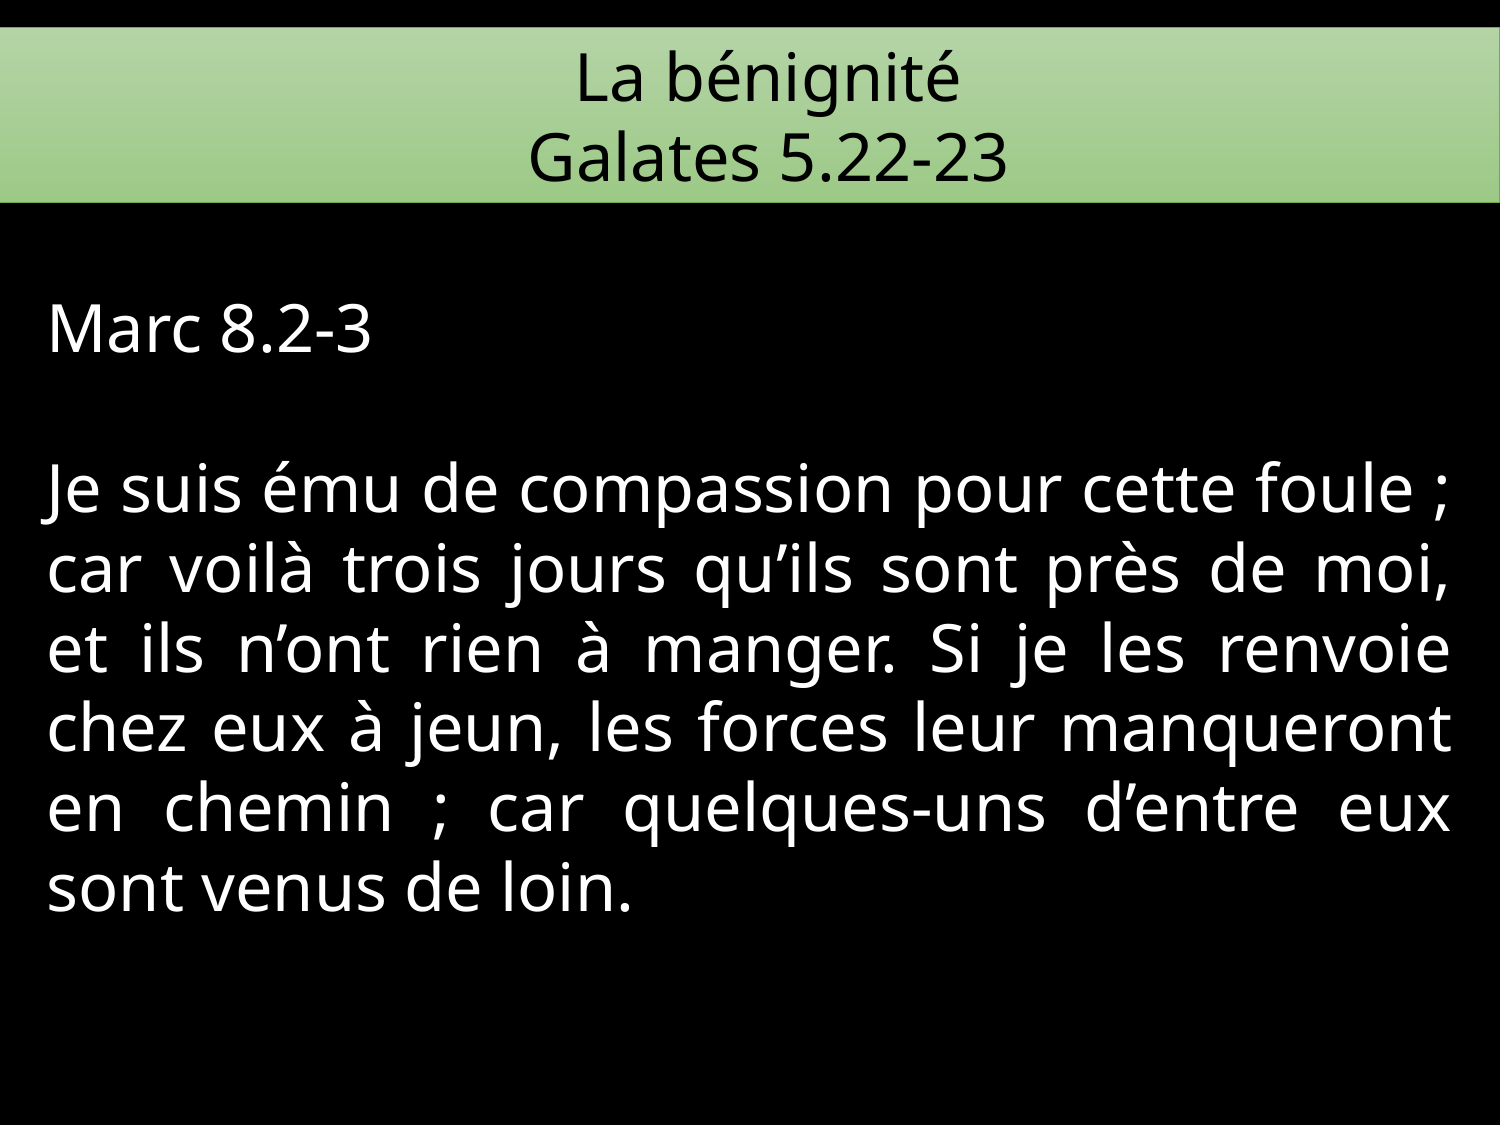

La bénignité
Galates 5.22-23
Marc 8.2-3
Je suis ému de compassion pour cette foule ; car voilà trois jours qu’ils sont près de moi, et ils n’ont rien à manger. Si je les renvoie chez eux à jeun, les forces leur manqueront en chemin ; car quelques-uns d’entre eux sont venus de loin.